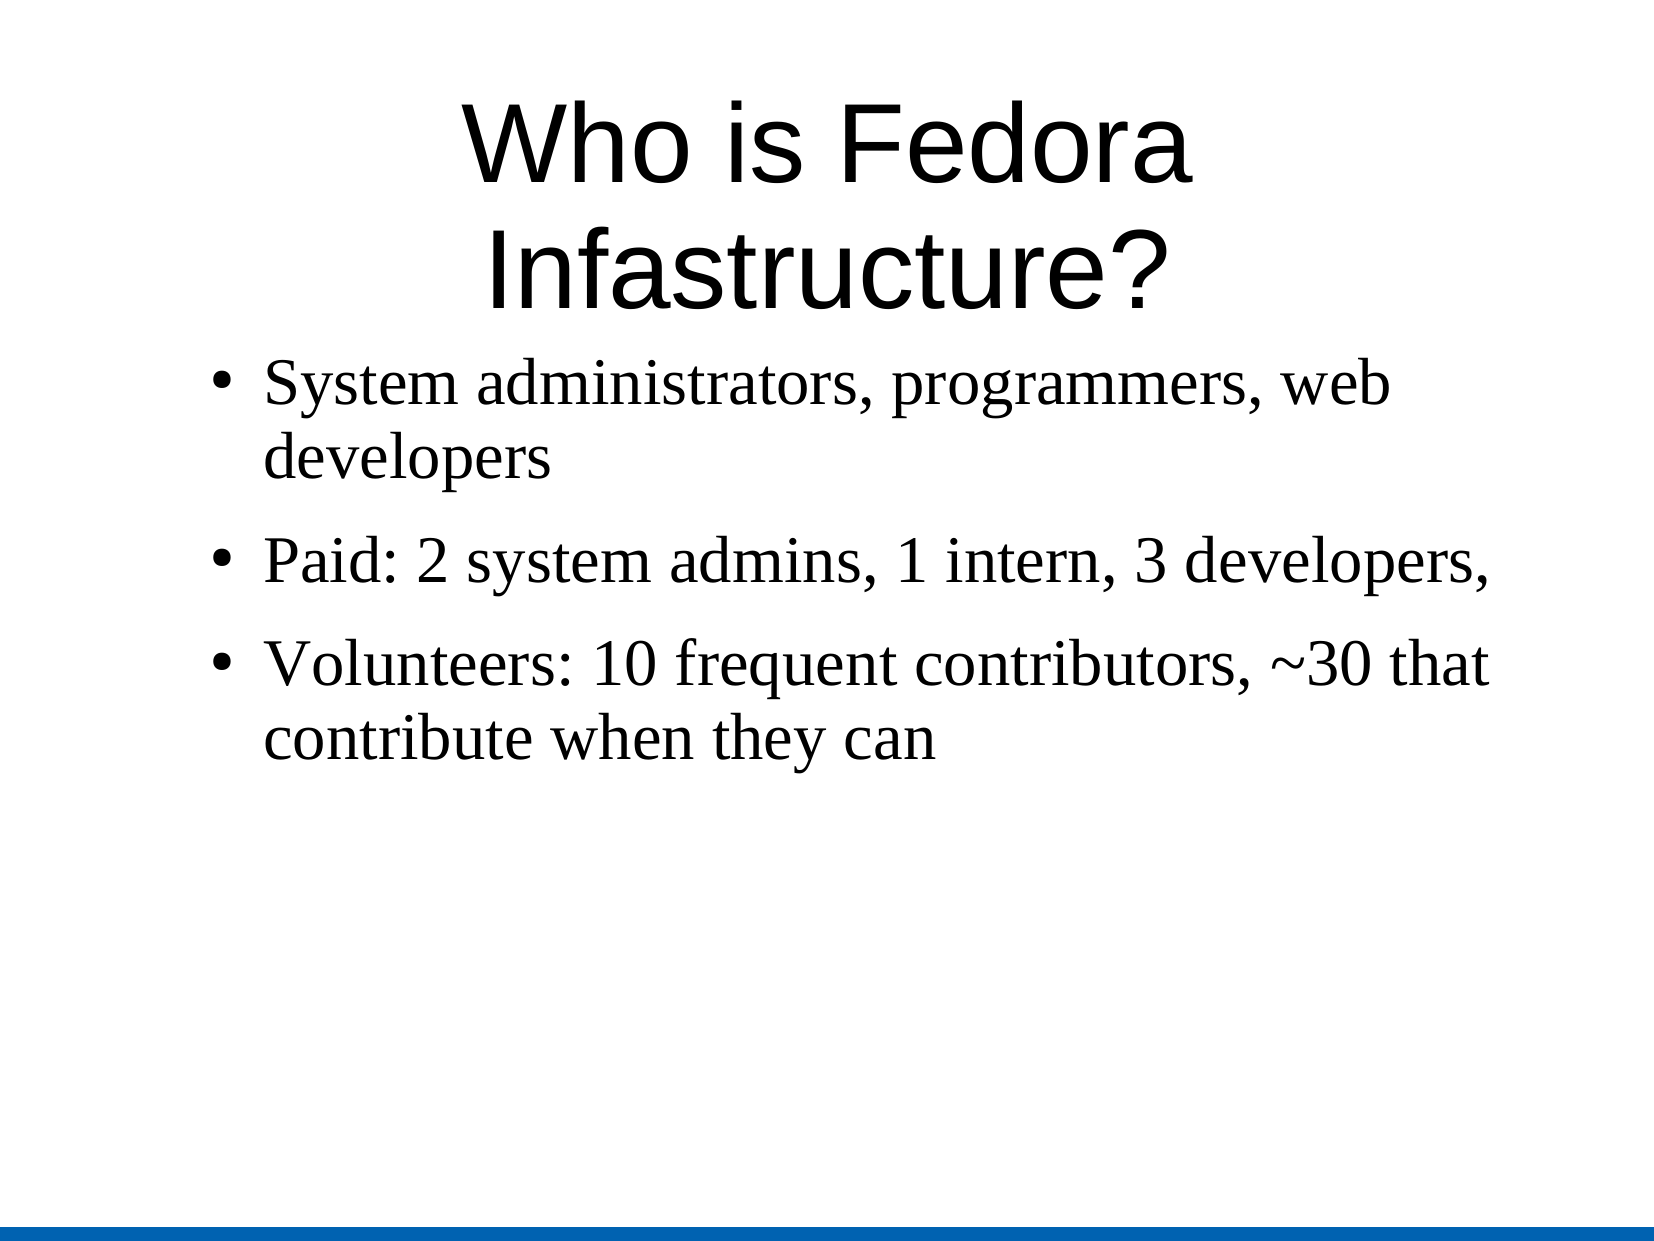

# Who is Fedora Infastructure?
System administrators, programmers, web developers
Paid: 2 system admins, 1 intern, 3 developers,
Volunteers: 10 frequent contributors, ~30 that contribute when they can